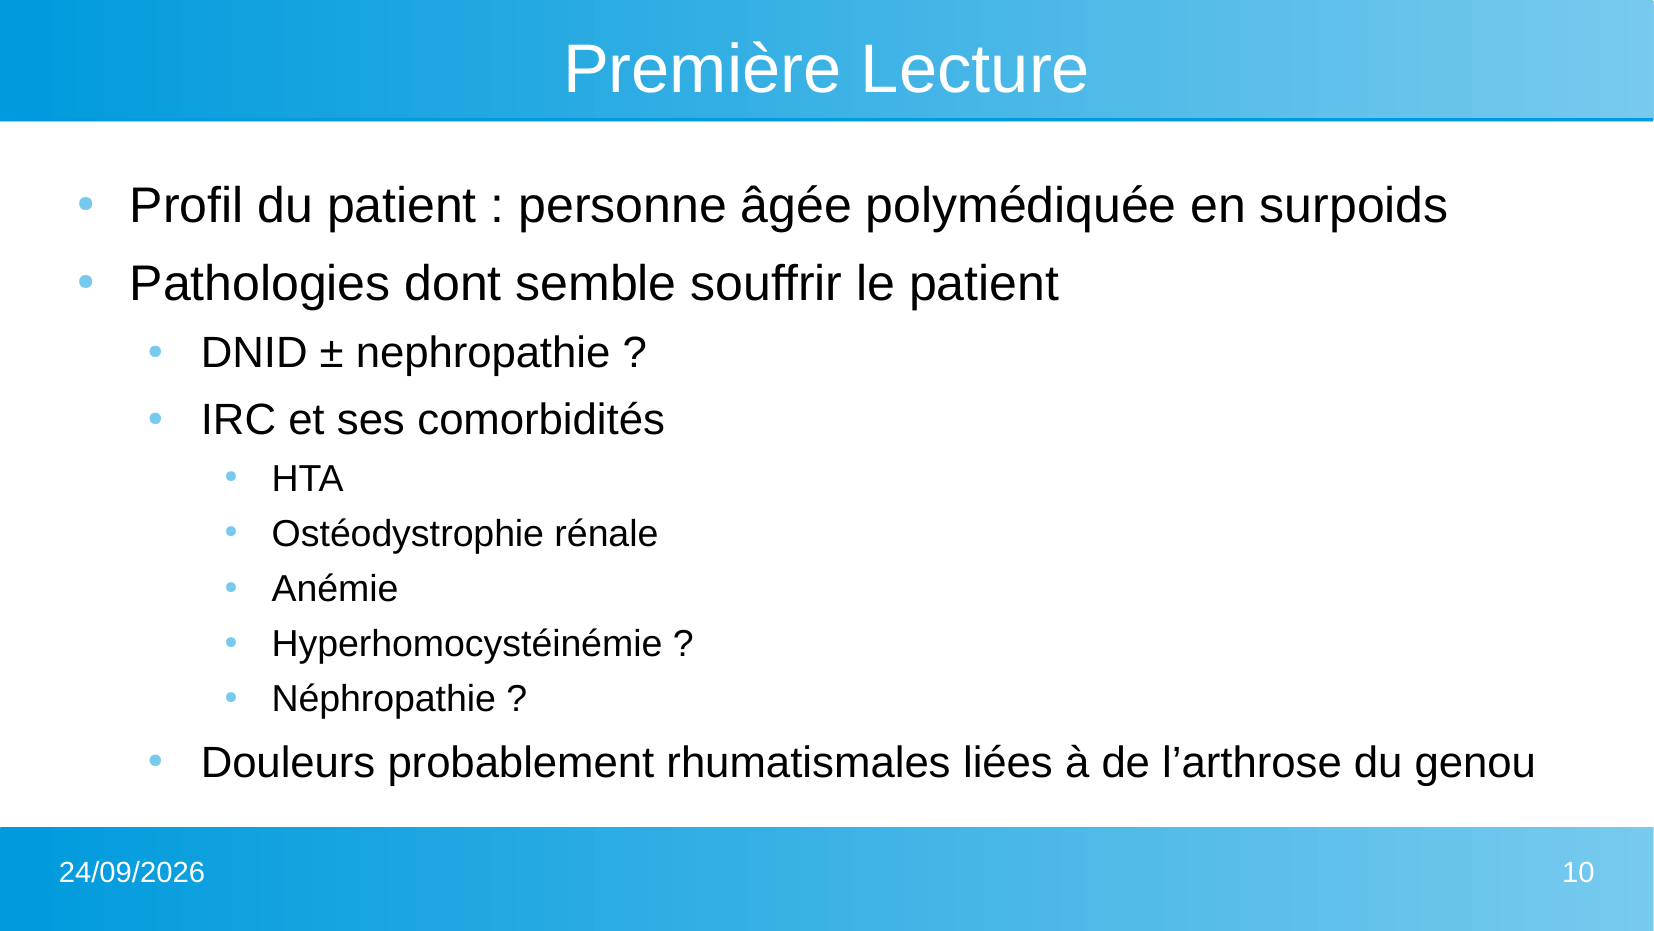

# Première Lecture
Profil du patient : personne âgée polymédiquée en surpoids
Pathologies dont semble souffrir le patient
DNID ± nephropathie ?
IRC et ses comorbidités
HTA
Ostéodystrophie rénale
Anémie
Hyperhomocystéinémie ?
Néphropathie ?
Douleurs probablement rhumatismales liées à de l’arthrose du genou
10